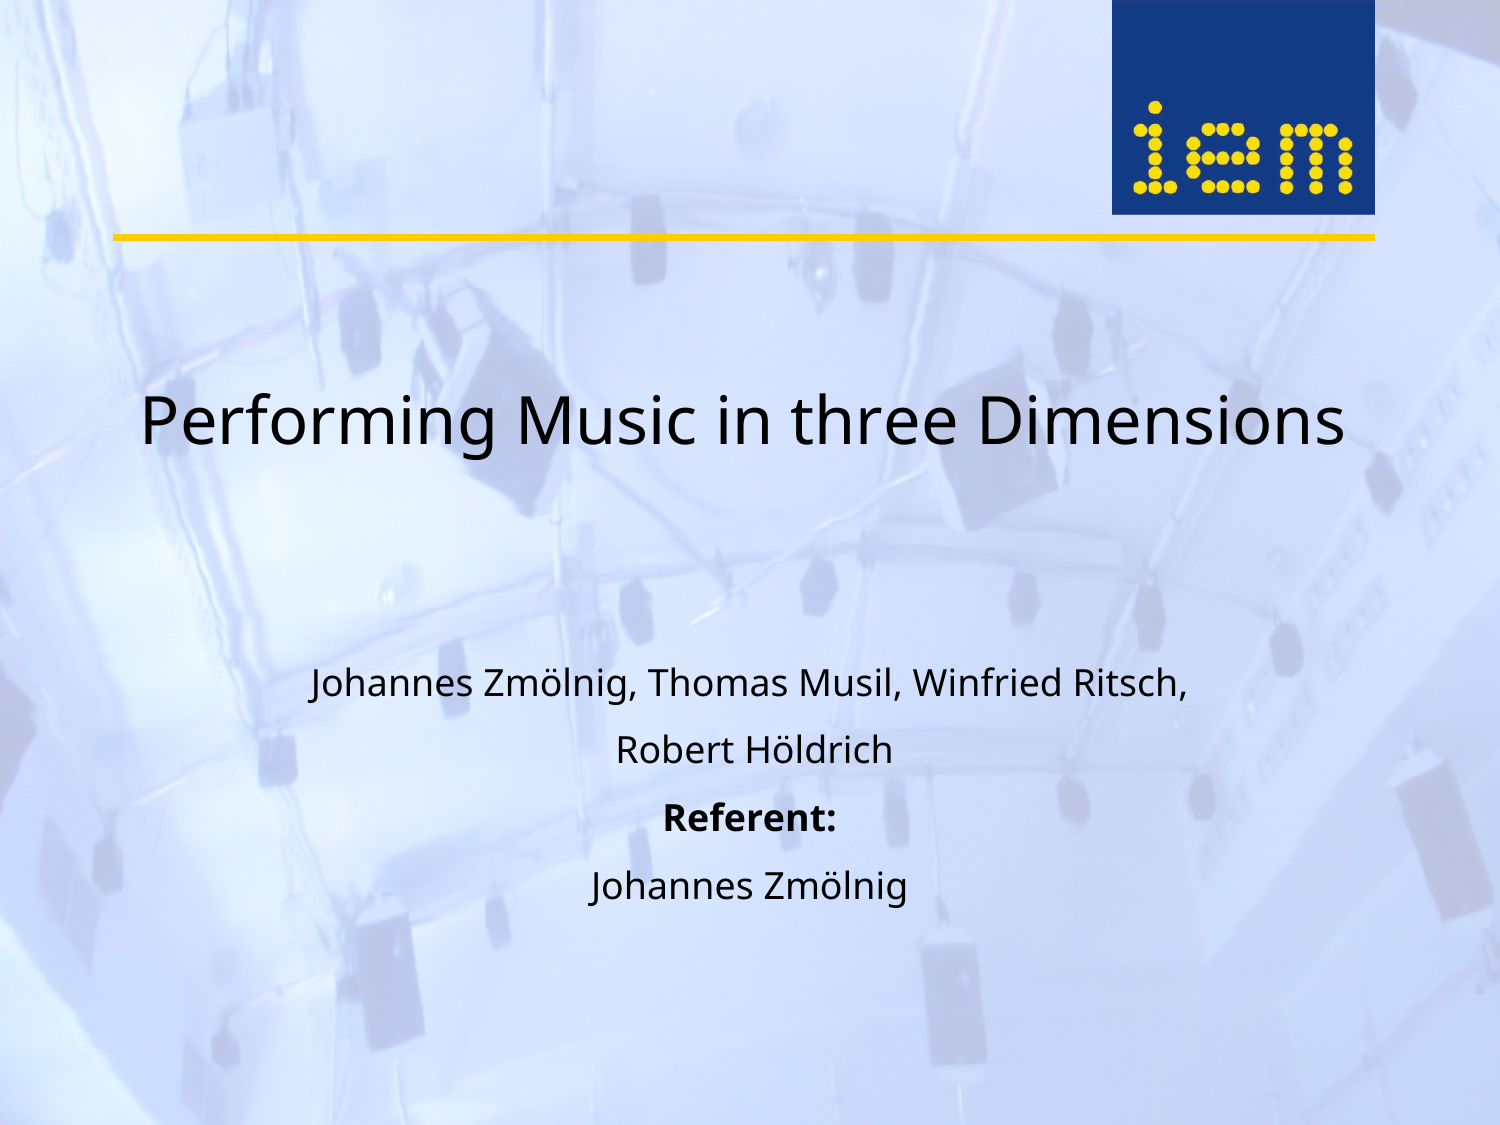

# Performing Music in three Dimensions
Johannes Zmölnig, Thomas Musil, Winfried Ritsch,
 Robert Höldrich
Referent:
Johannes Zmölnig